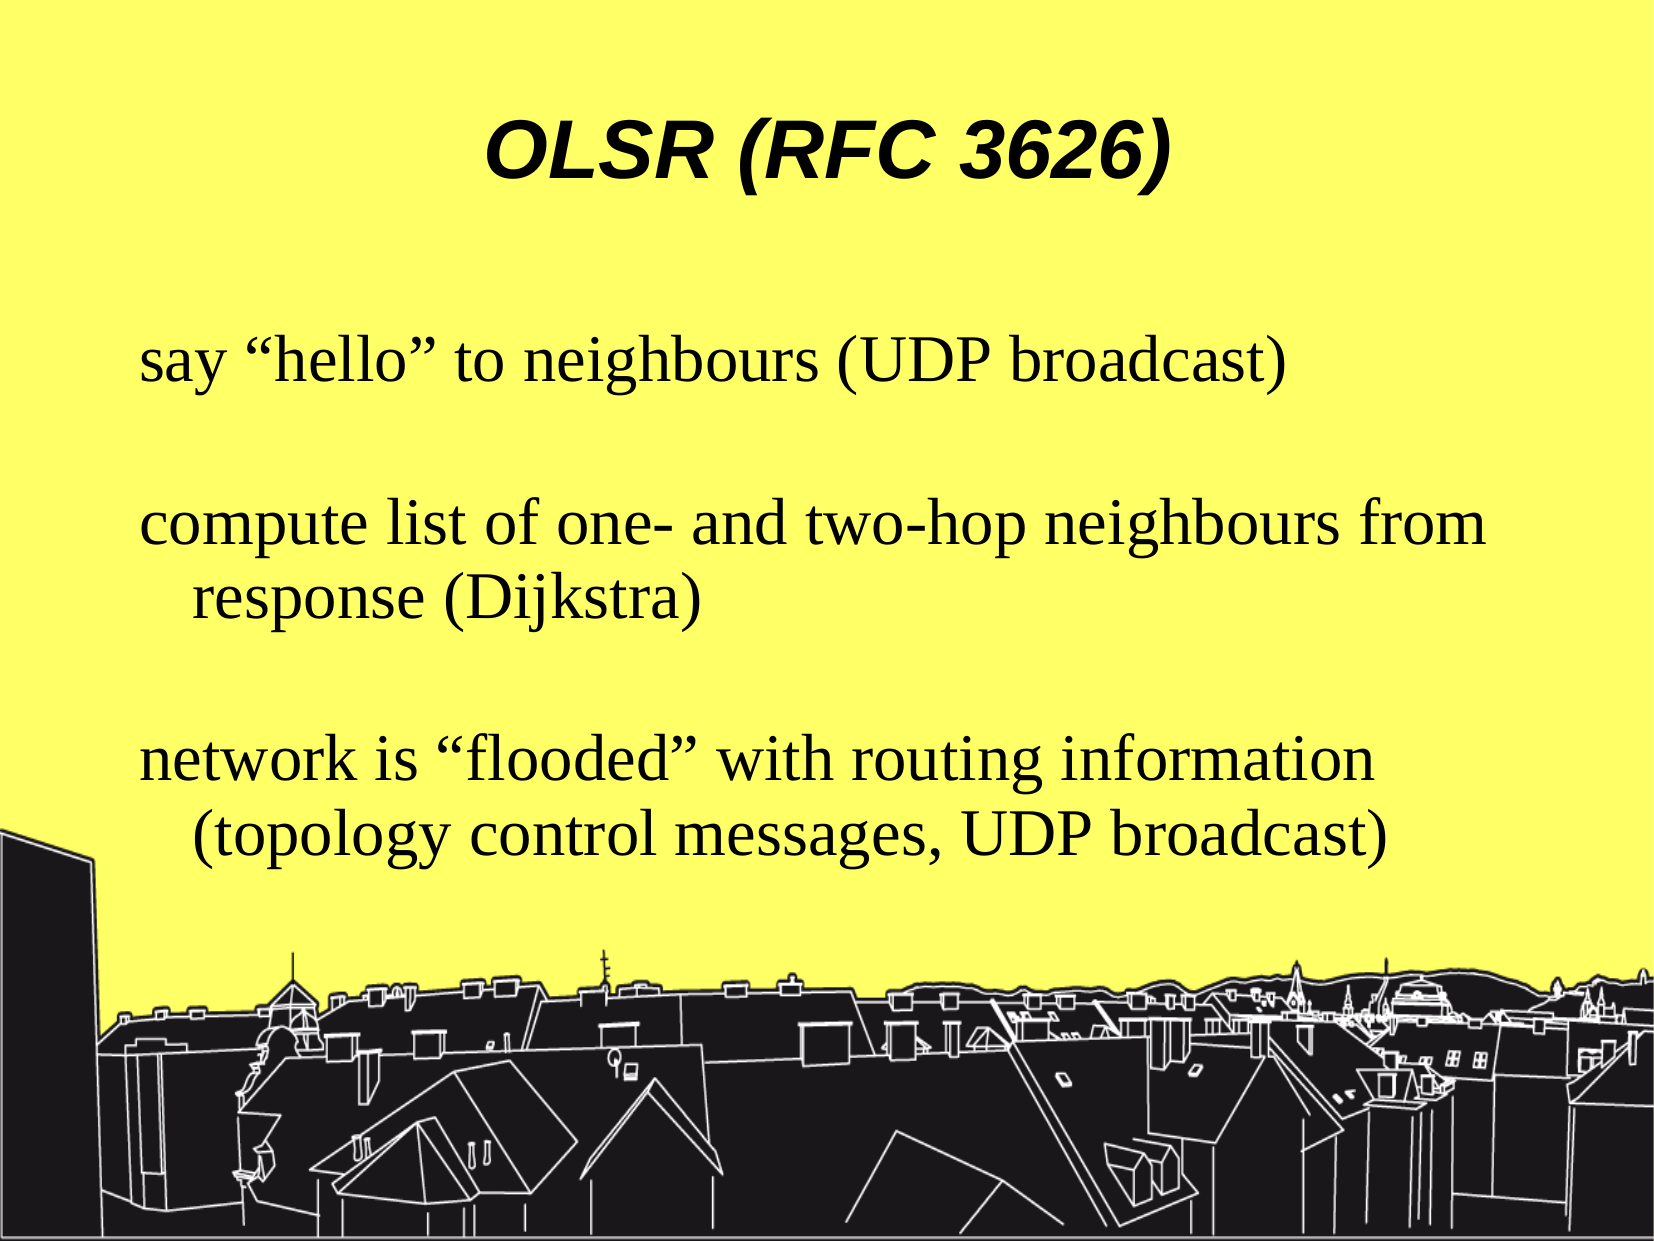

# OLSR (RFC 3626)
say “hello” to neighbours (UDP broadcast)
compute list of one- and two-hop neighbours from response (Dijkstra)
network is “flooded” with routing information (topology control messages, UDP broadcast)